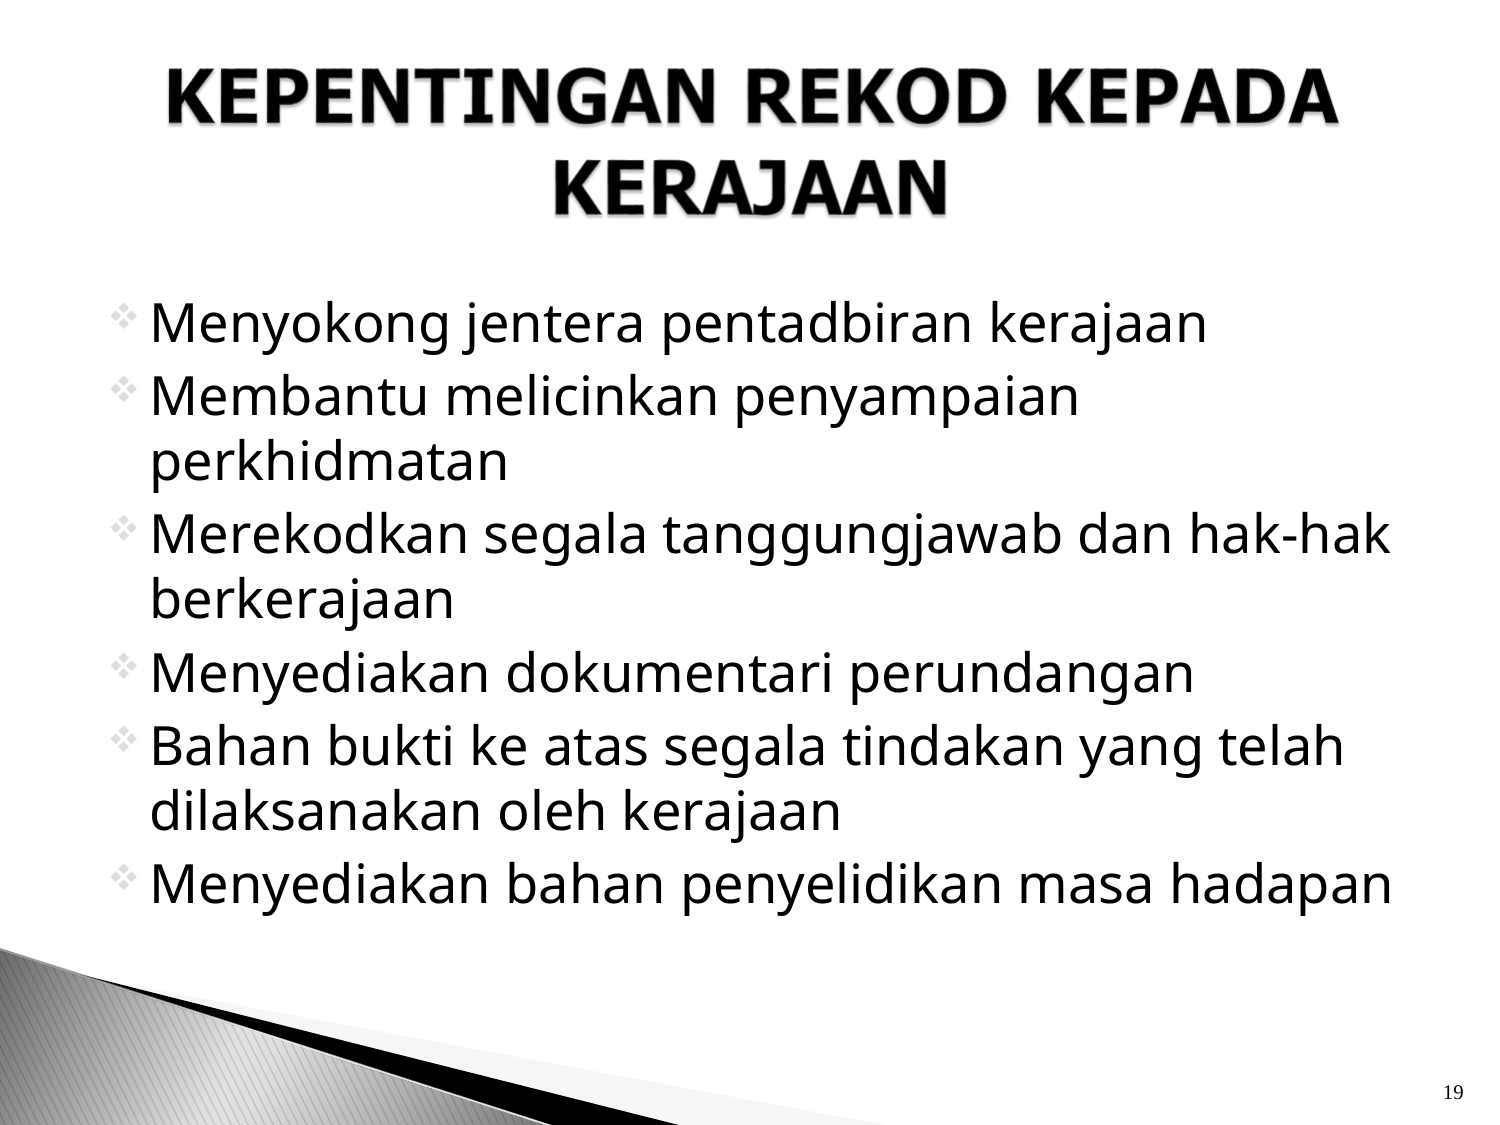

# Menyokong jentera pentadbiran kerajaan
Membantu melicinkan penyampaian perkhidmatan
Merekodkan segala tanggungjawab dan hak-hak berkerajaan
Menyediakan dokumentari perundangan
Bahan bukti ke atas segala tindakan yang telah dilaksanakan oleh kerajaan
Menyediakan bahan penyelidikan masa hadapan